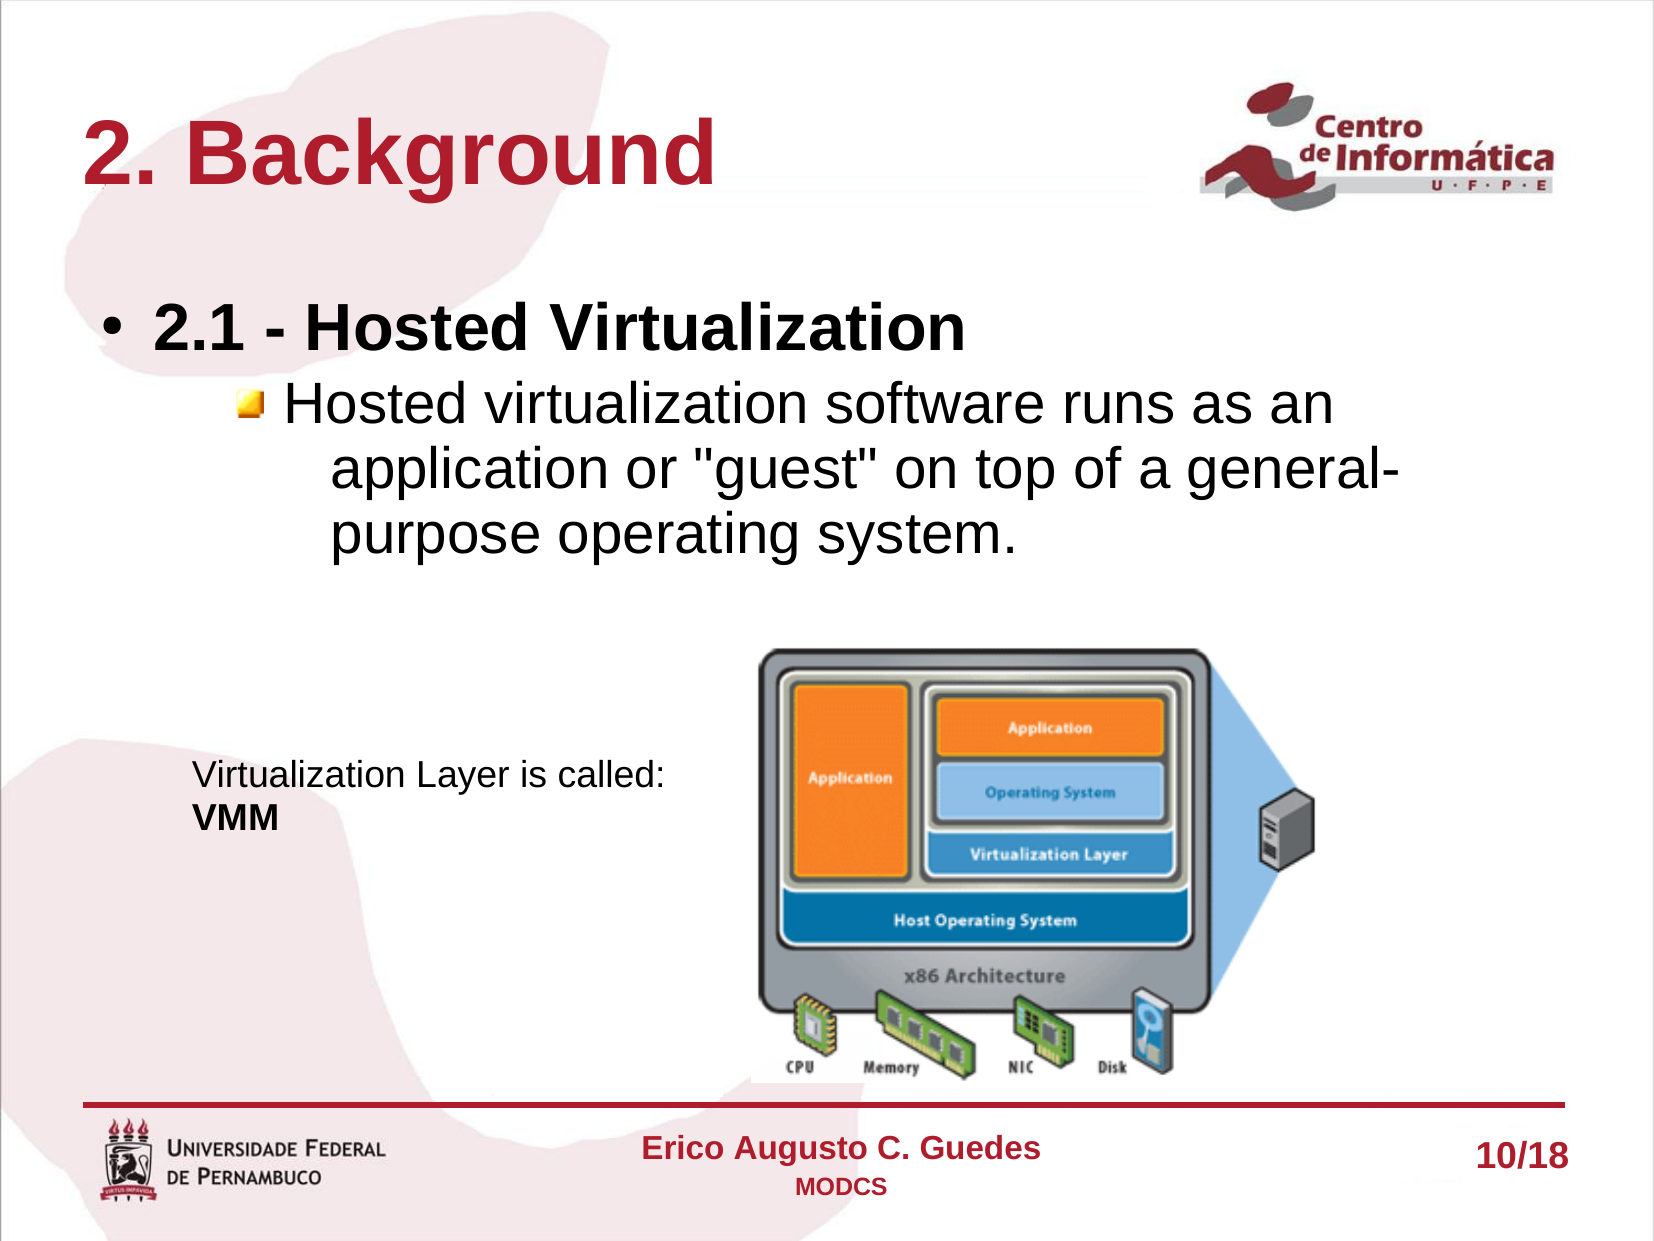

# 2. Background
2.1 - Hosted Virtualization
Hosted virtualization software runs as an application or "guest" on top of a general-purpose operating system.
Virtualization Layer is called:
VMM